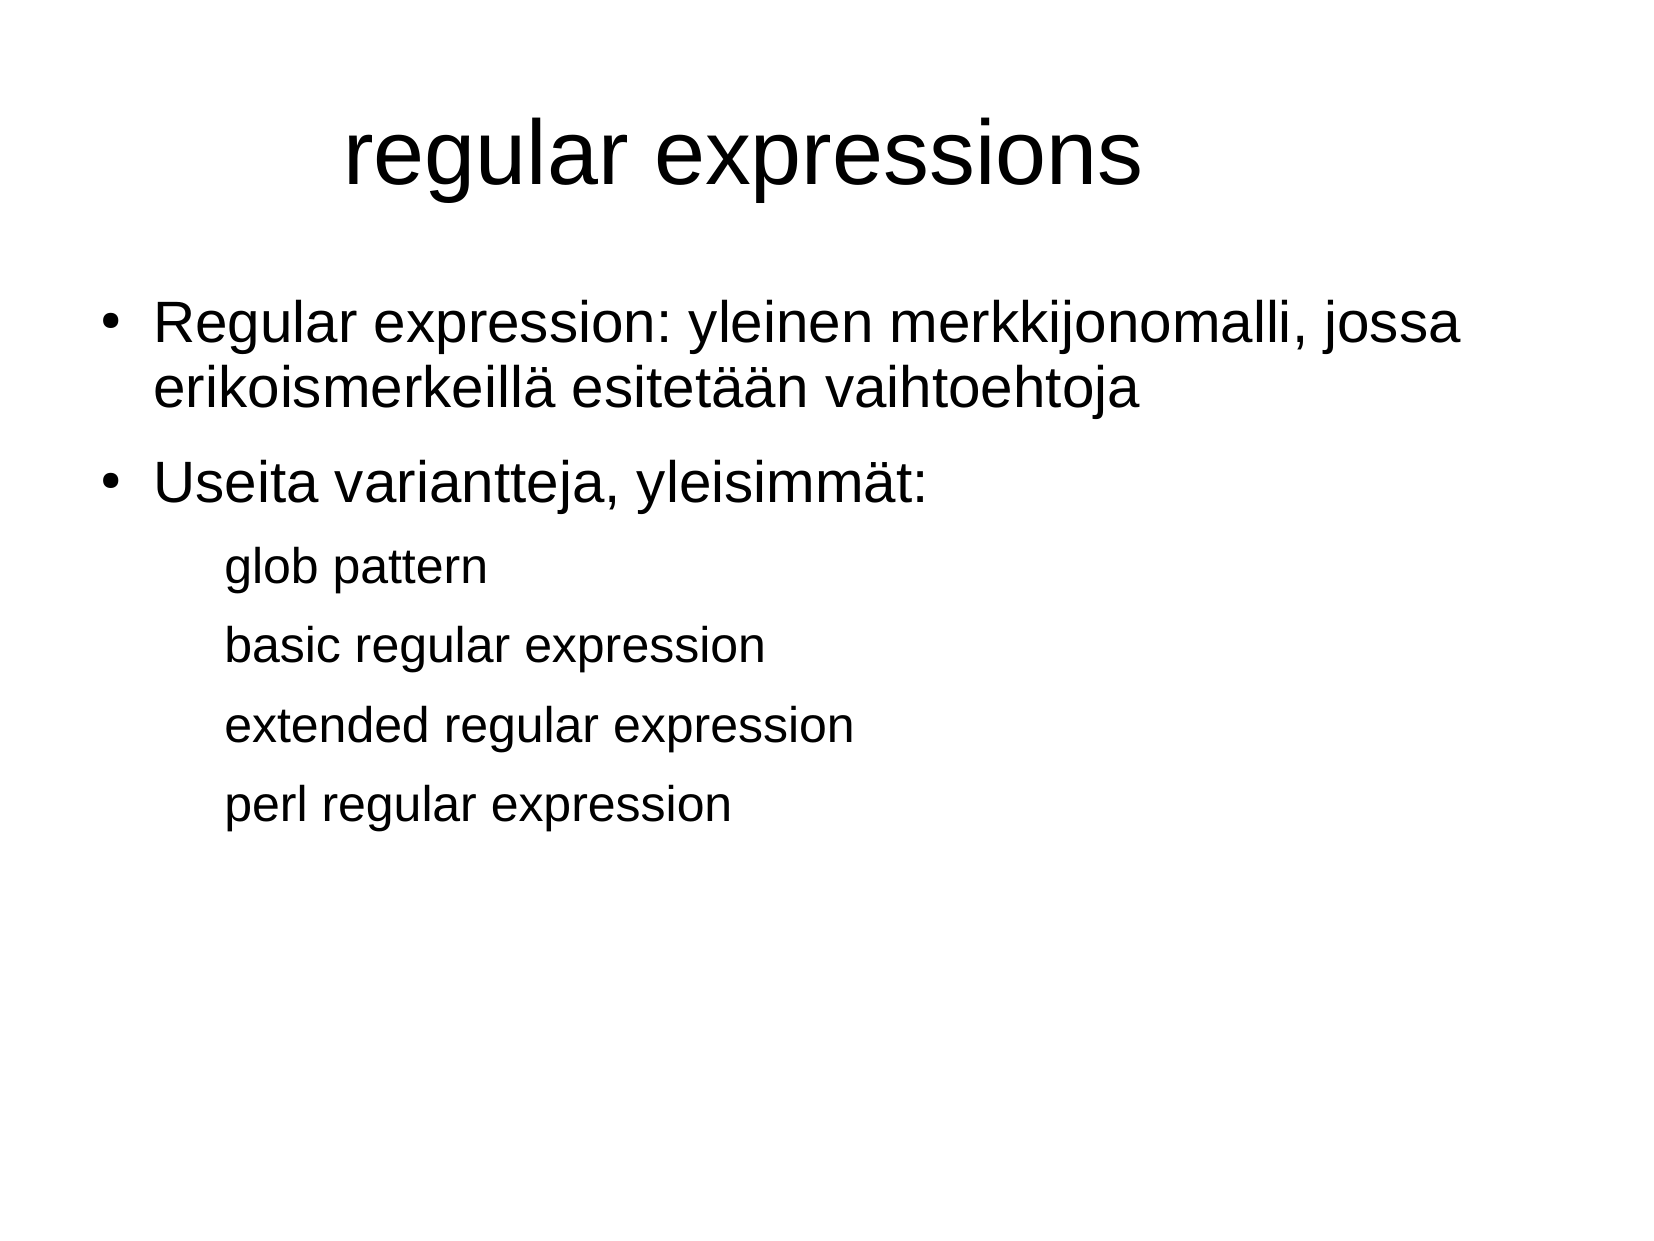

# regular expressions
Regular expression: yleinen merkkijonomalli, jossa erikoismerkeillä esitetään vaihtoehtoja
Useita variantteja, yleisimmät:
glob pattern
basic regular expression
extended regular expression
perl regular expression